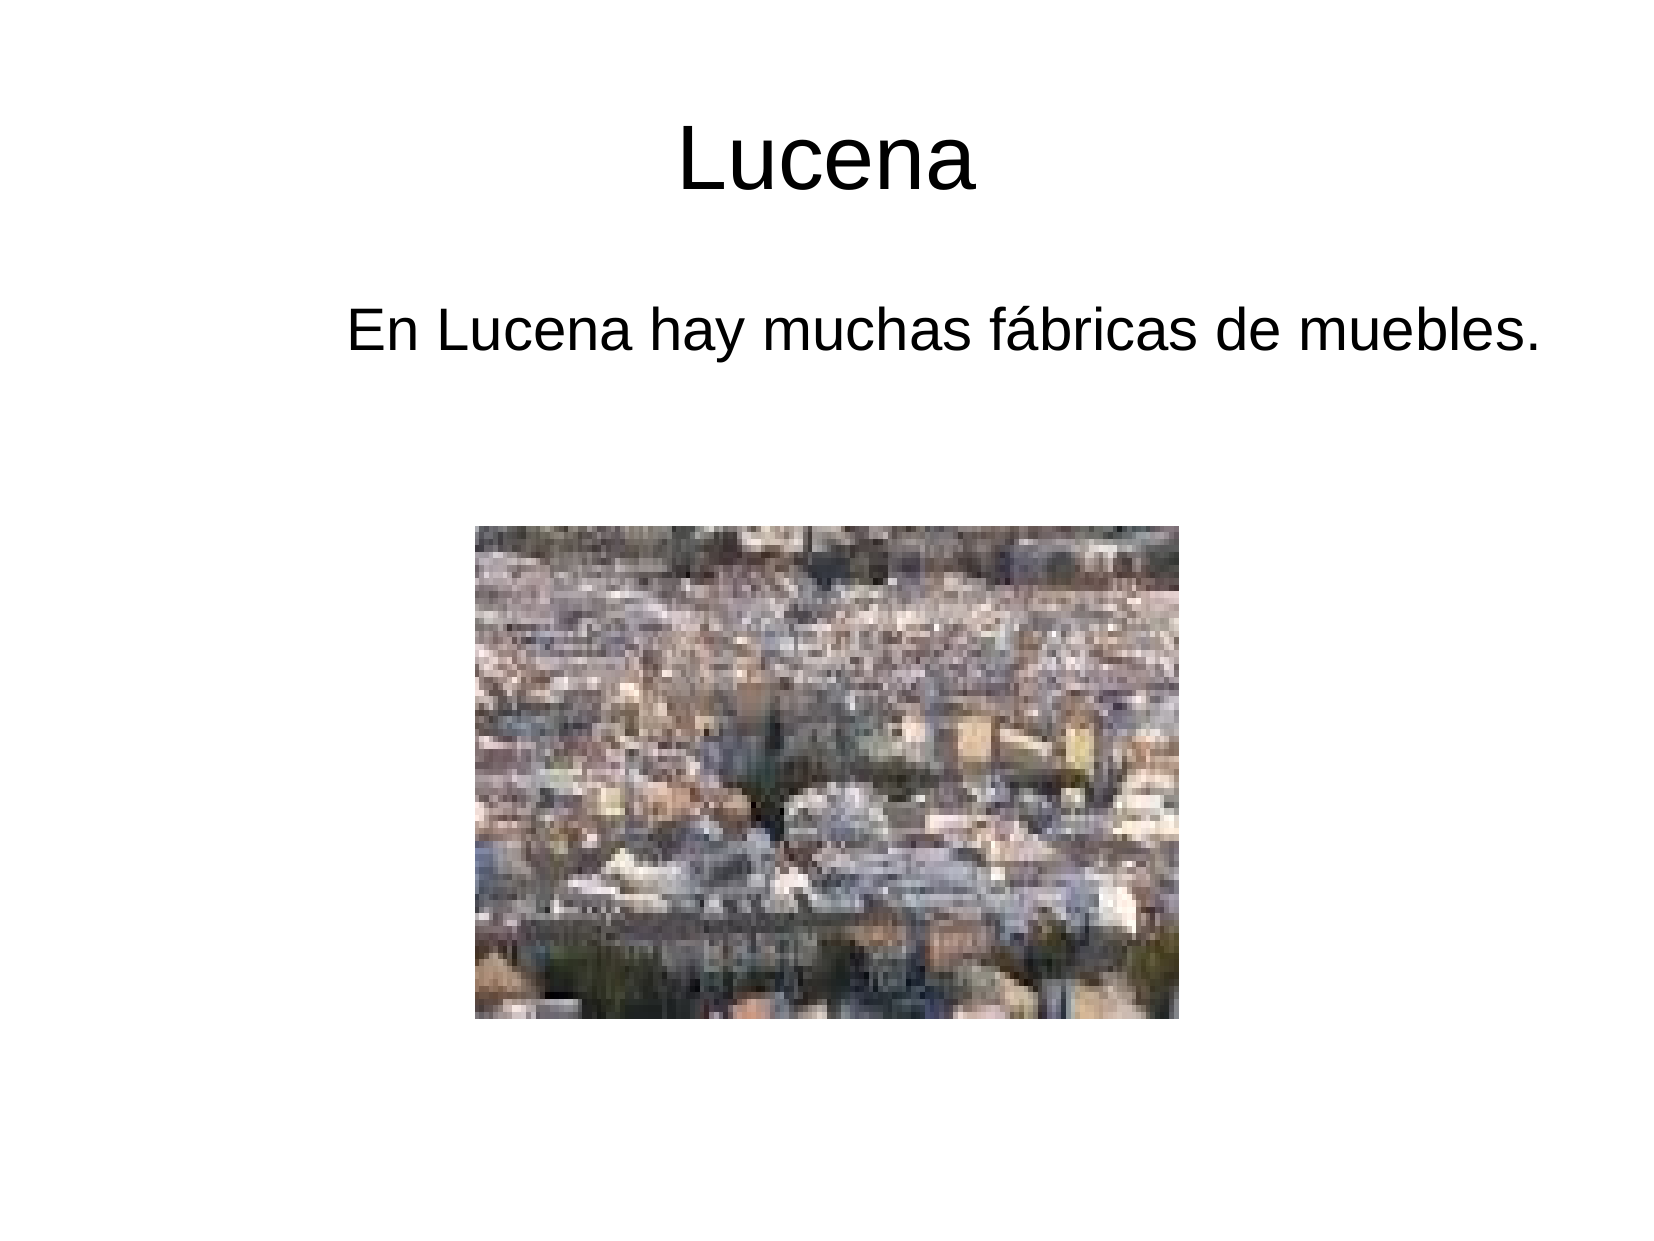

# Lucena
 En Lucena hay muchas fábricas de muebles.